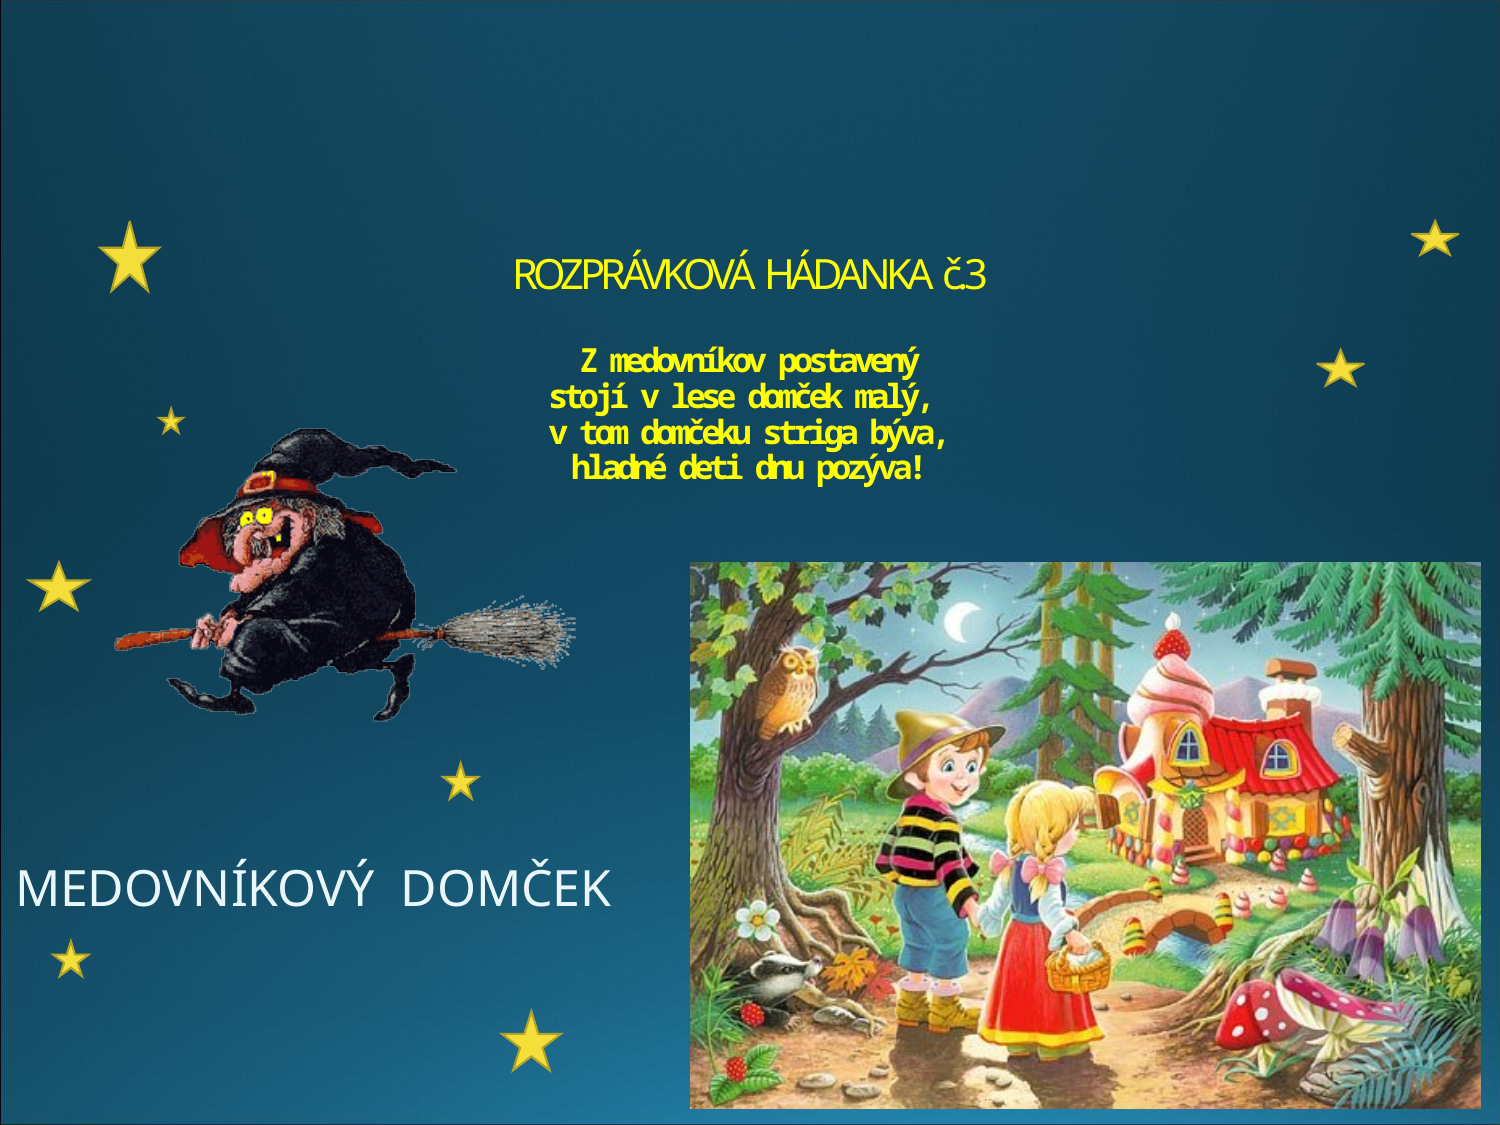

# ROZPRÁVKOVÁ HÁDANKA č.3 Z medovníkov postavený stojí v lese domček malý, v tom domčeku striga býva, hladné deti dnu pozýva!
MEDOVNÍKOVÝ DOMČEK